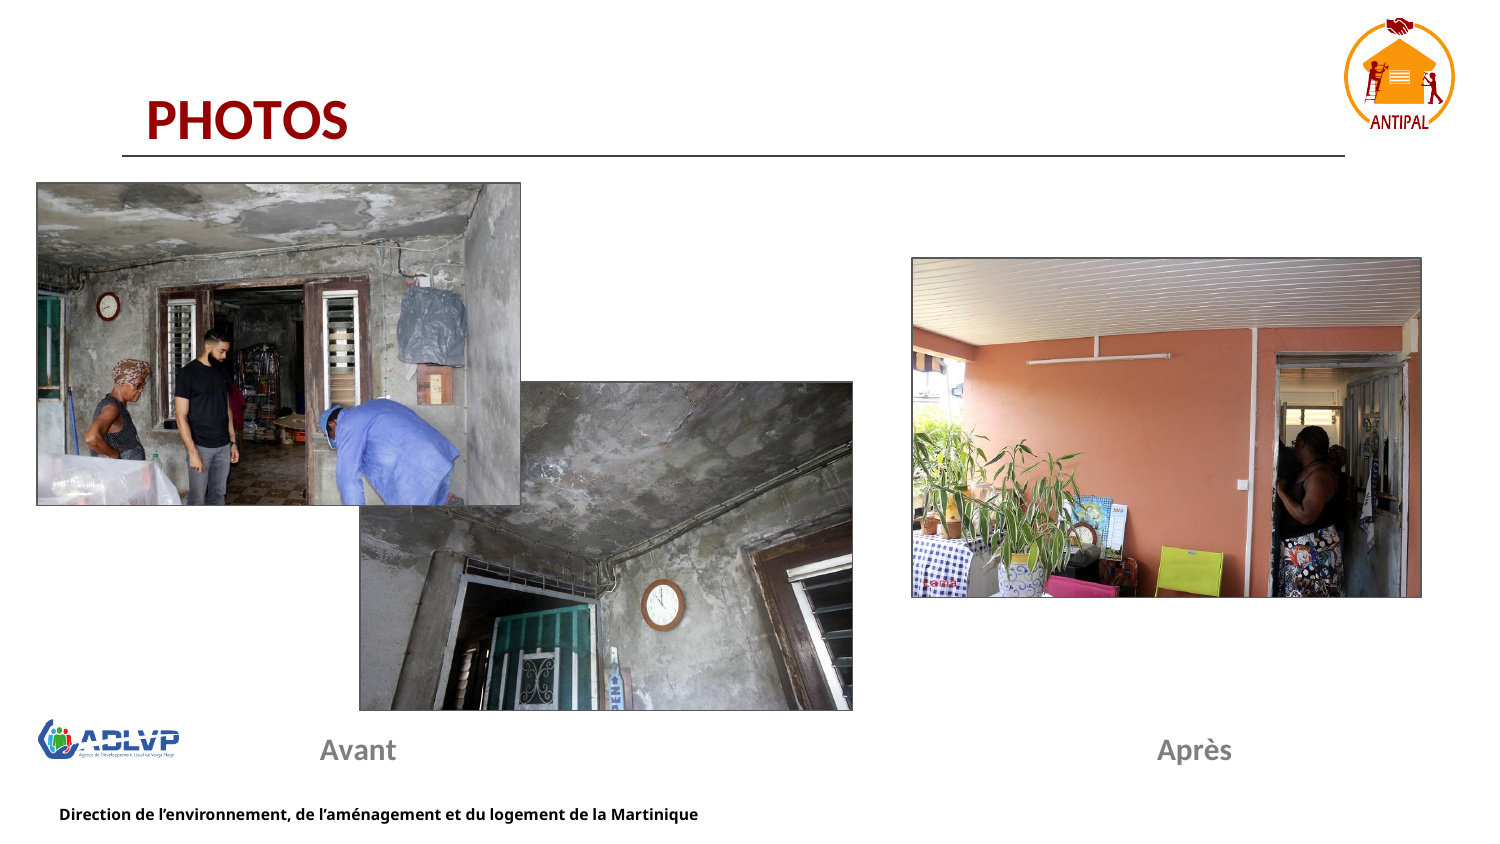

PHOTOS
Avant
Après
Direction de l’environnement, de l’aménagement et du logement de la Martinique